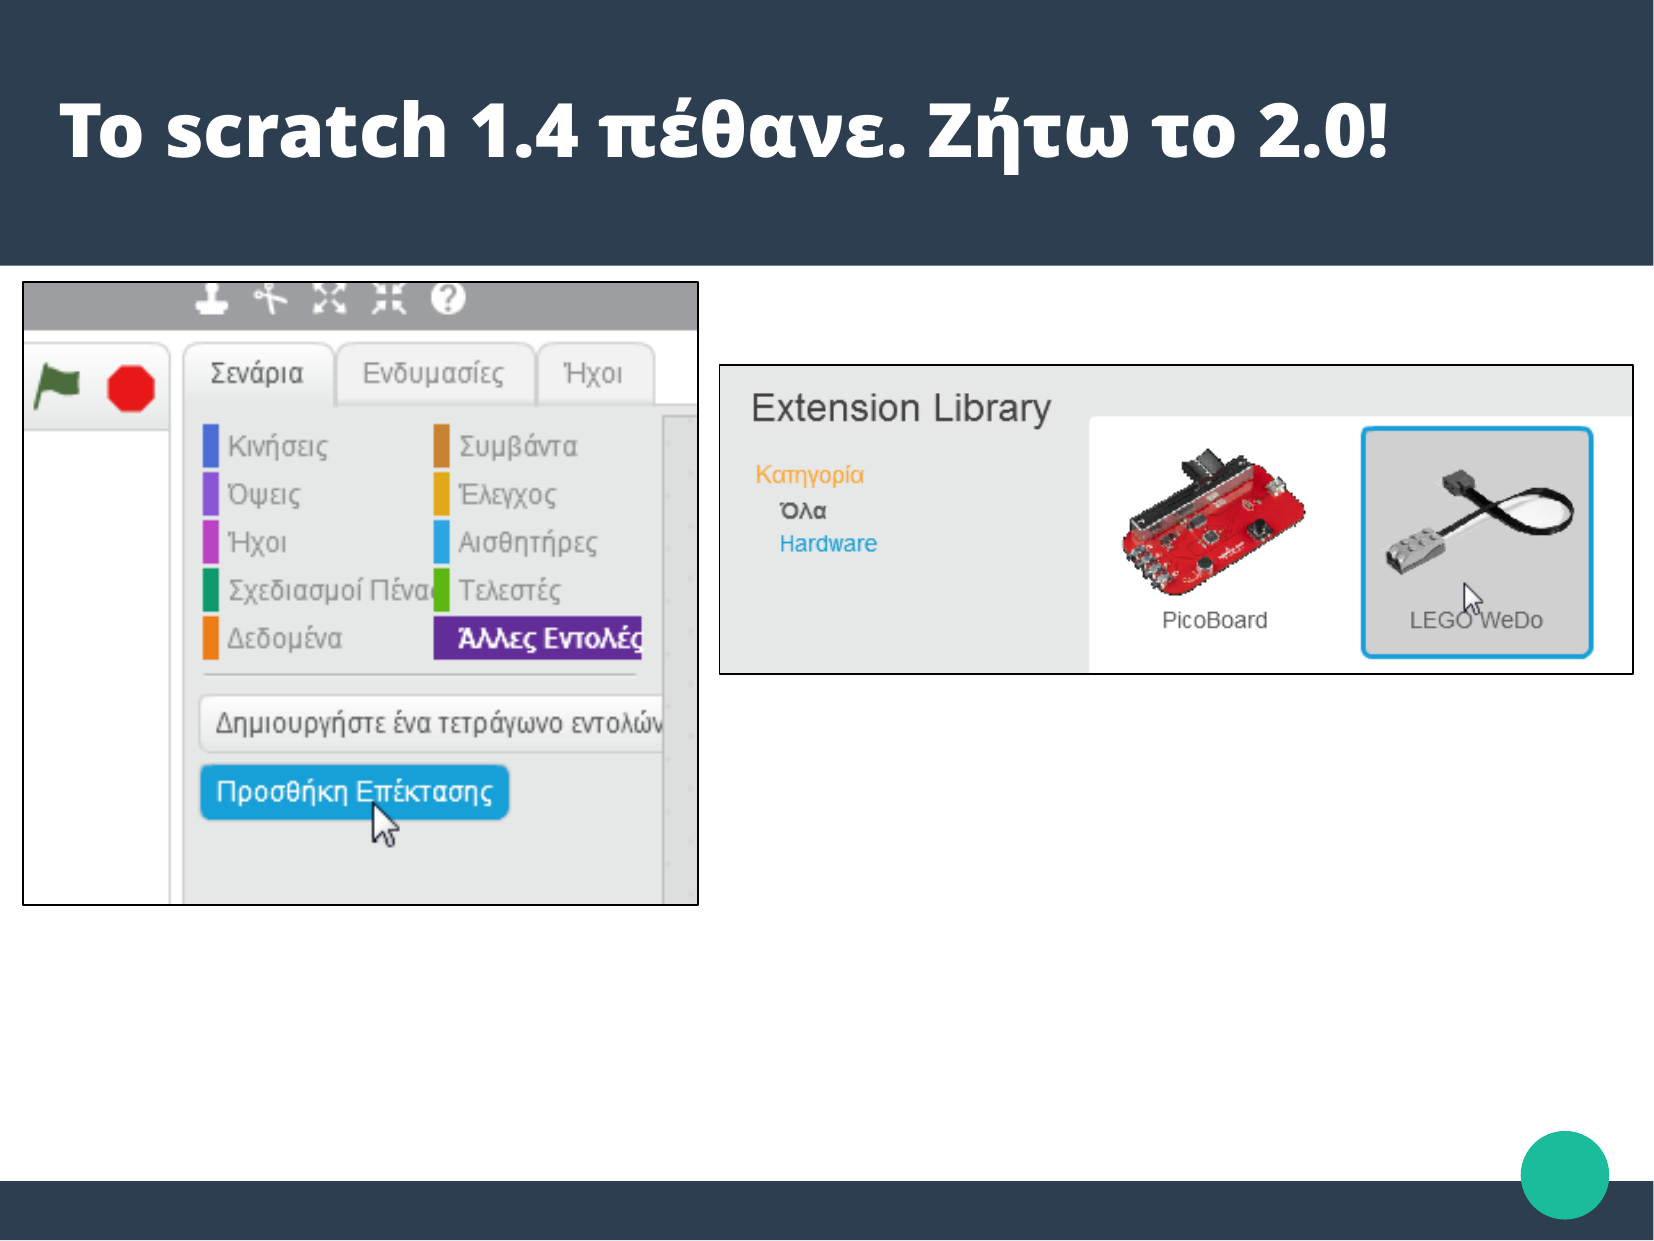

# To scratch 1.4 πέθανε. Ζήτω το 2.0!